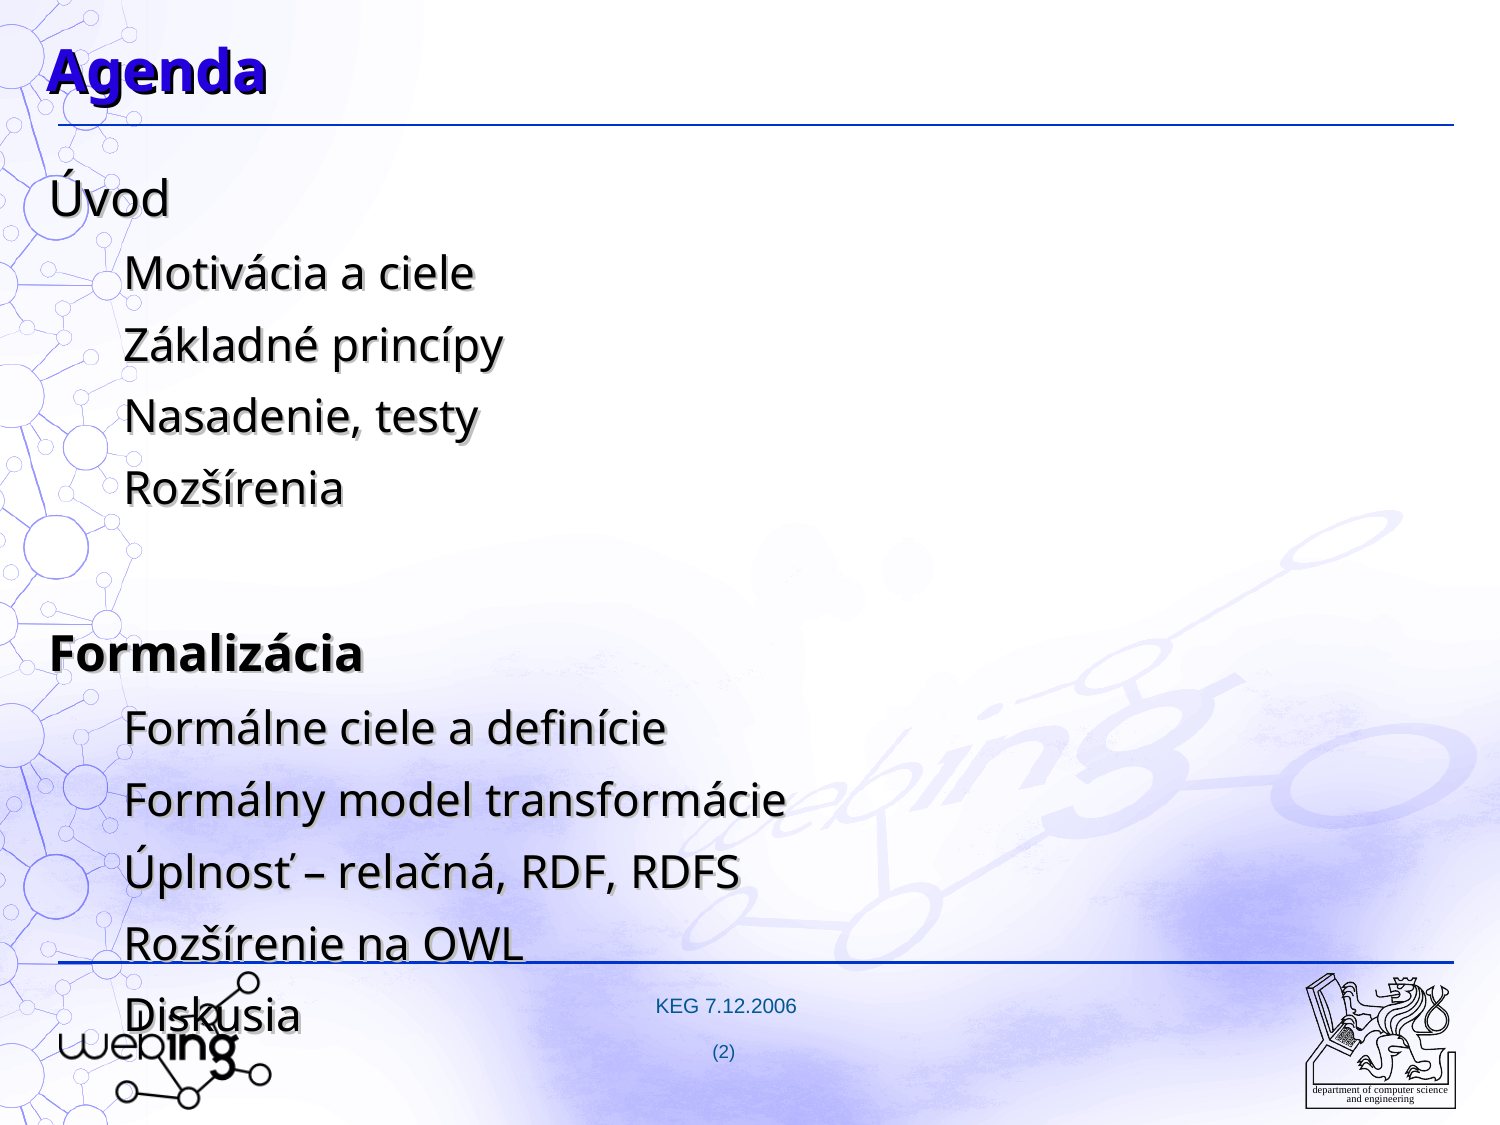

# Agenda
Úvod
Motivácia a ciele
Základné princípy
Nasadenie, testy
Rozšírenia
Formalizácia
Formálne ciele a definície
Formálny model transformácie
Úplnosť – relačná, RDF, RDFS
Rozšírenie na OWL
Diskusia